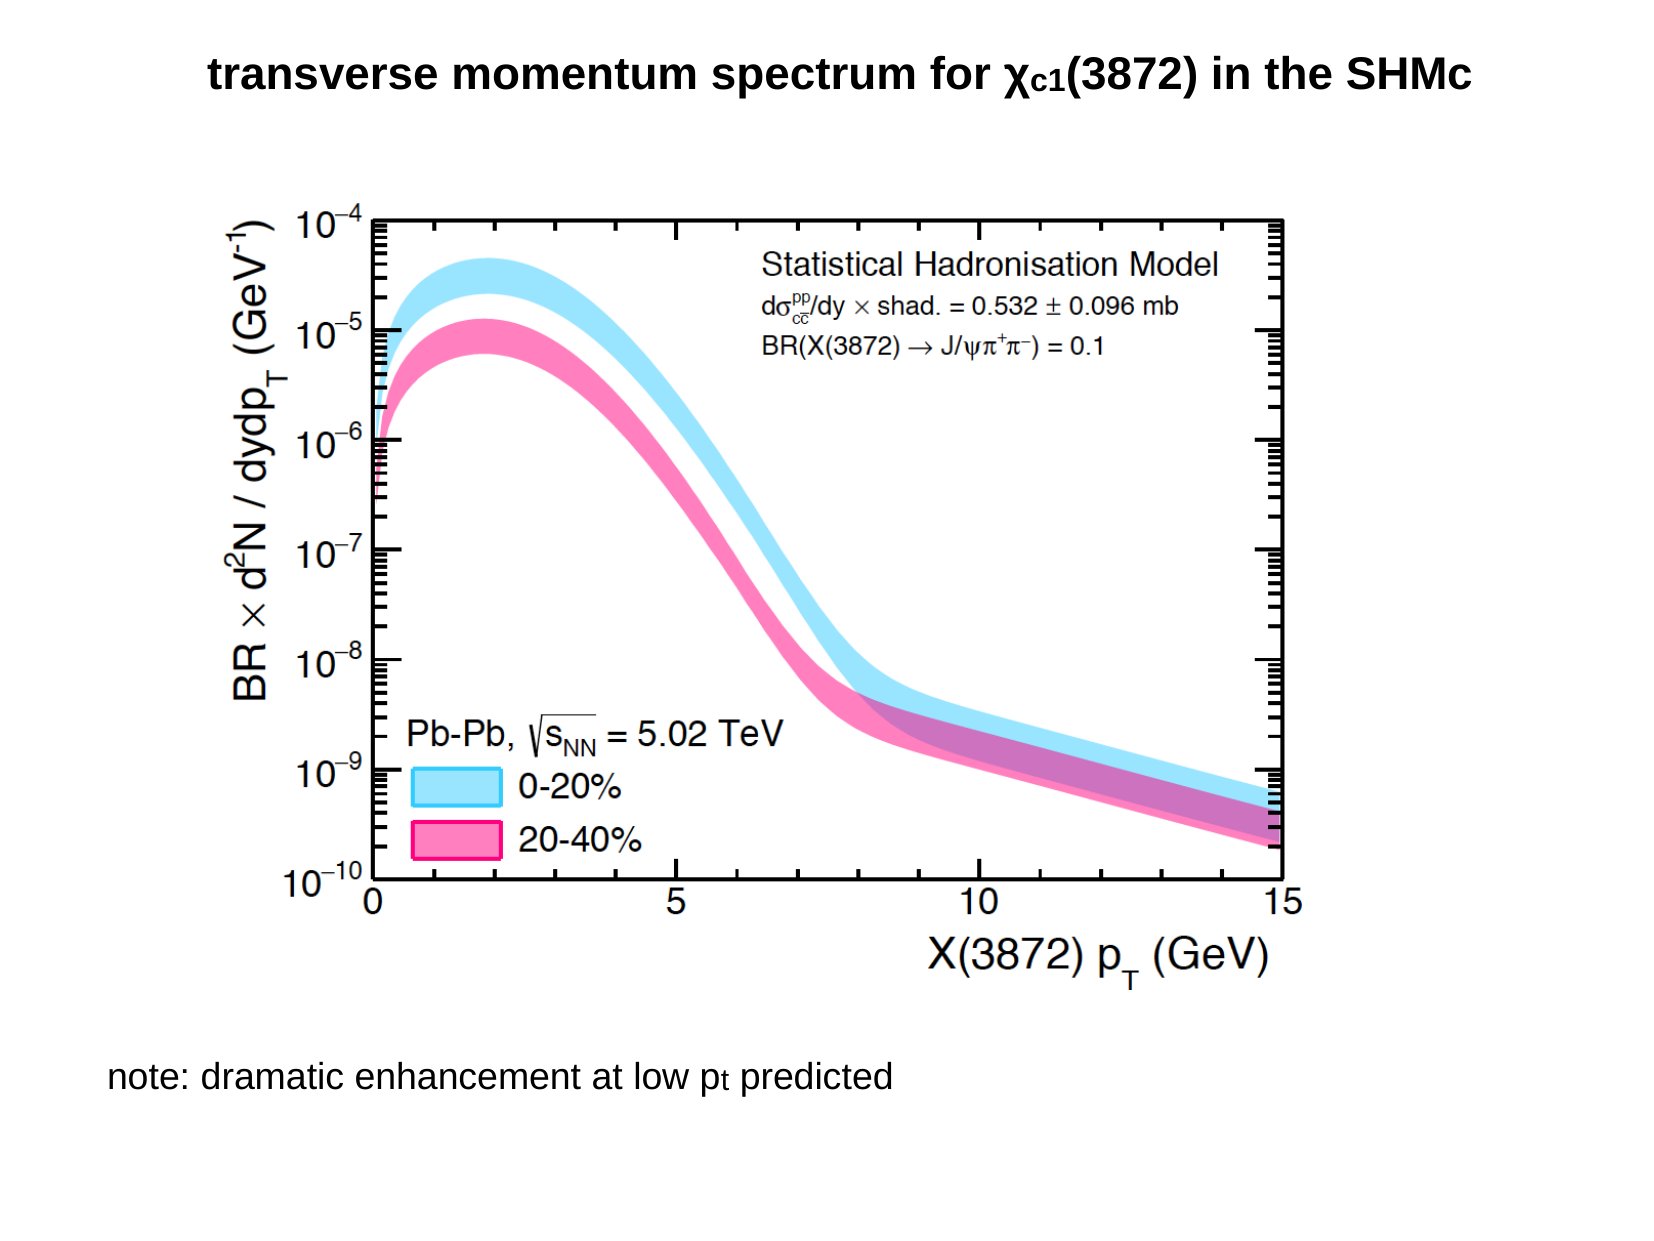

transverse momentum spectrum for χc1(3872) in the SHMc
note: dramatic enhancement at low pt predicted